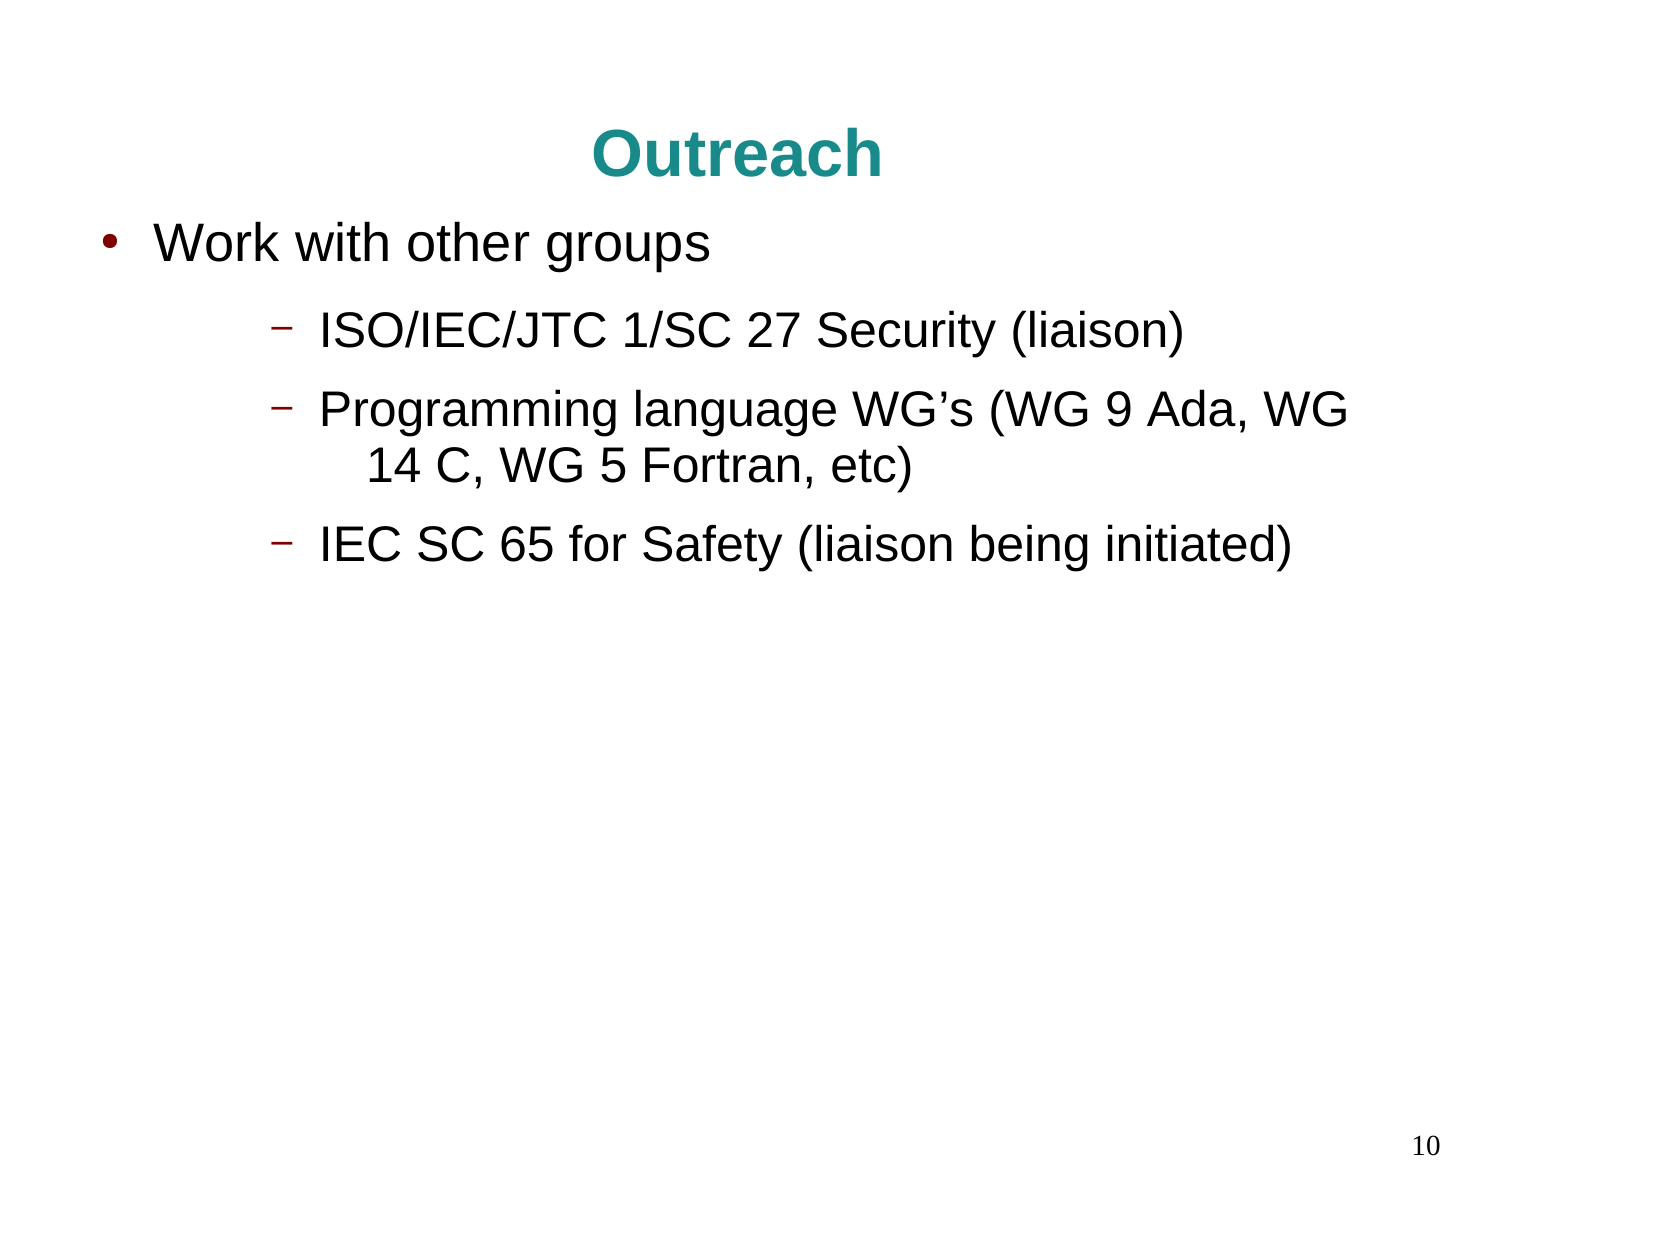

# Outreach
Work with other groups
ISO/IEC/JTC 1/SC 27 Security (liaison)
Programming language WG’s (WG 9 Ada, WG 14 C, WG 5 Fortran, etc)
IEC SC 65 for Safety (liaison being initiated)
10